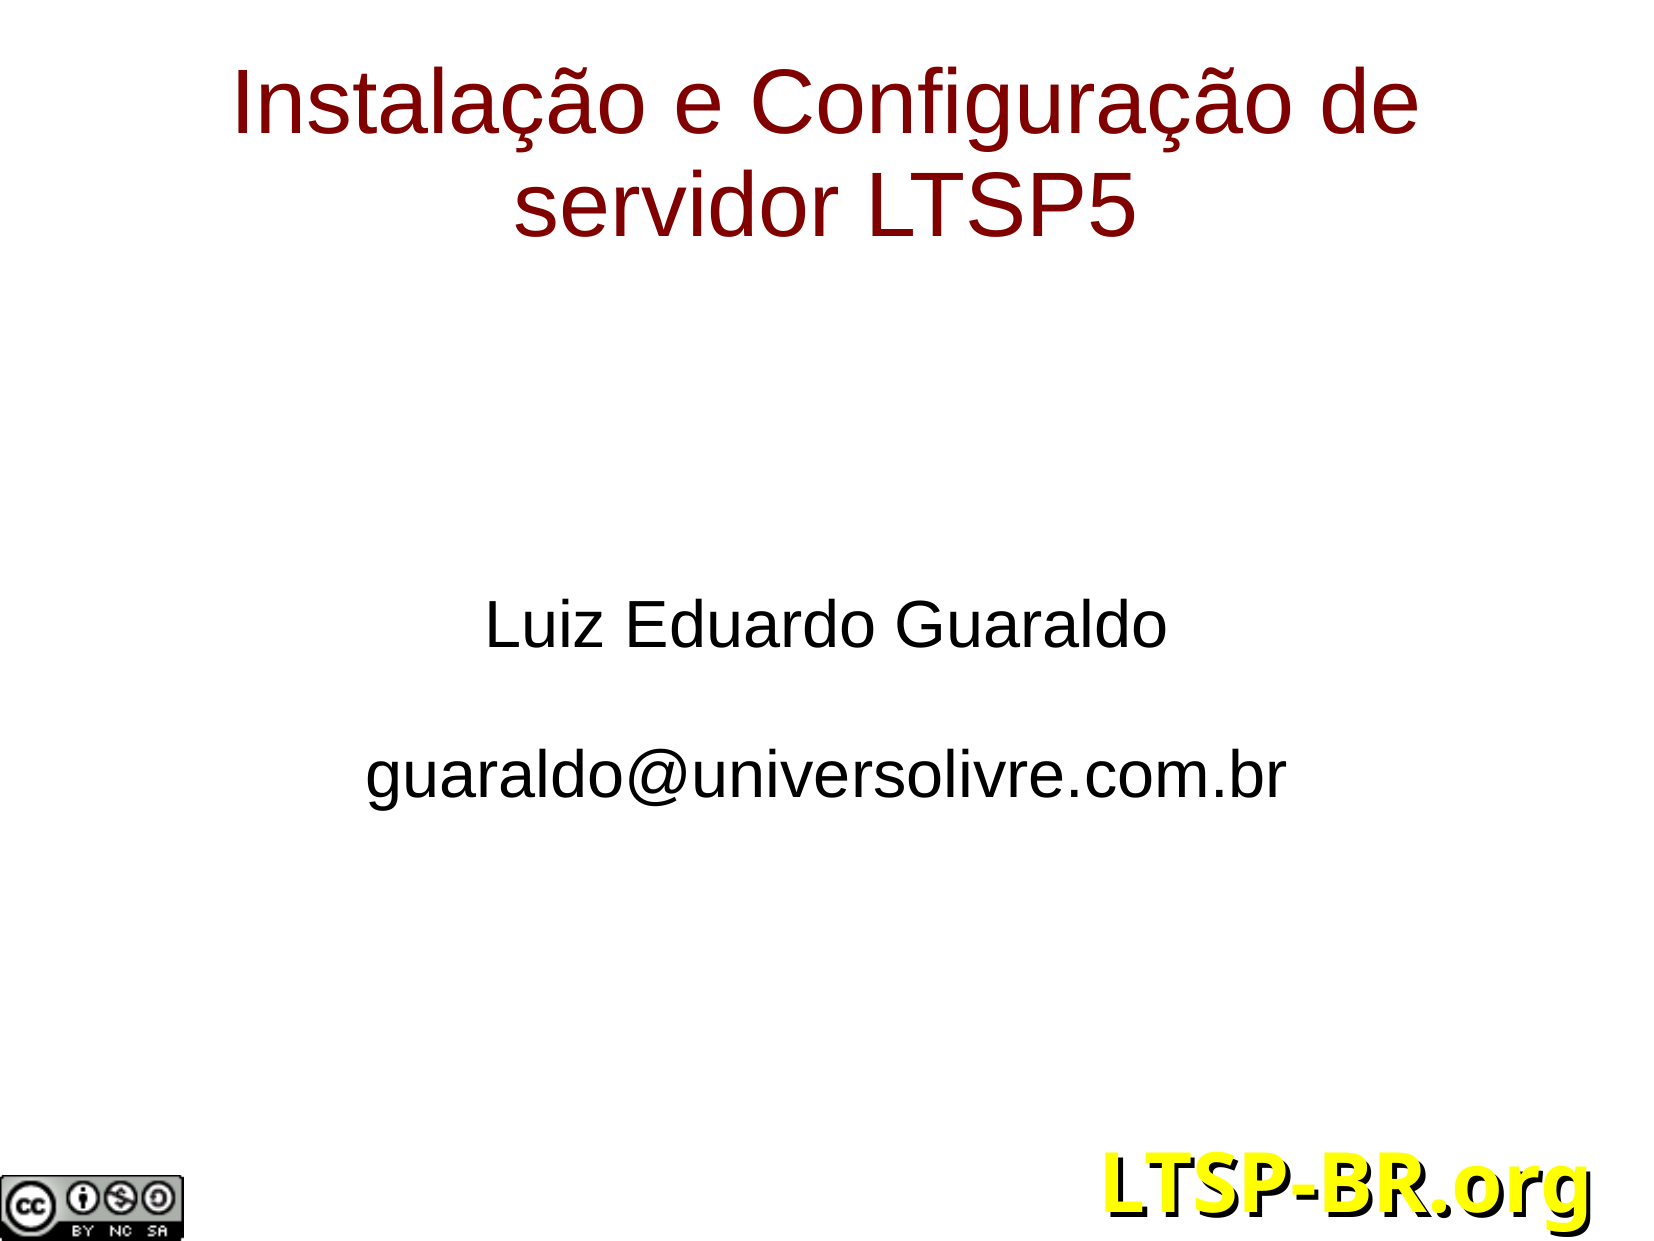

# Instalação e Configuração de servidor LTSP5
Luiz Eduardo Guaraldo
guaraldo@universolivre.com.br